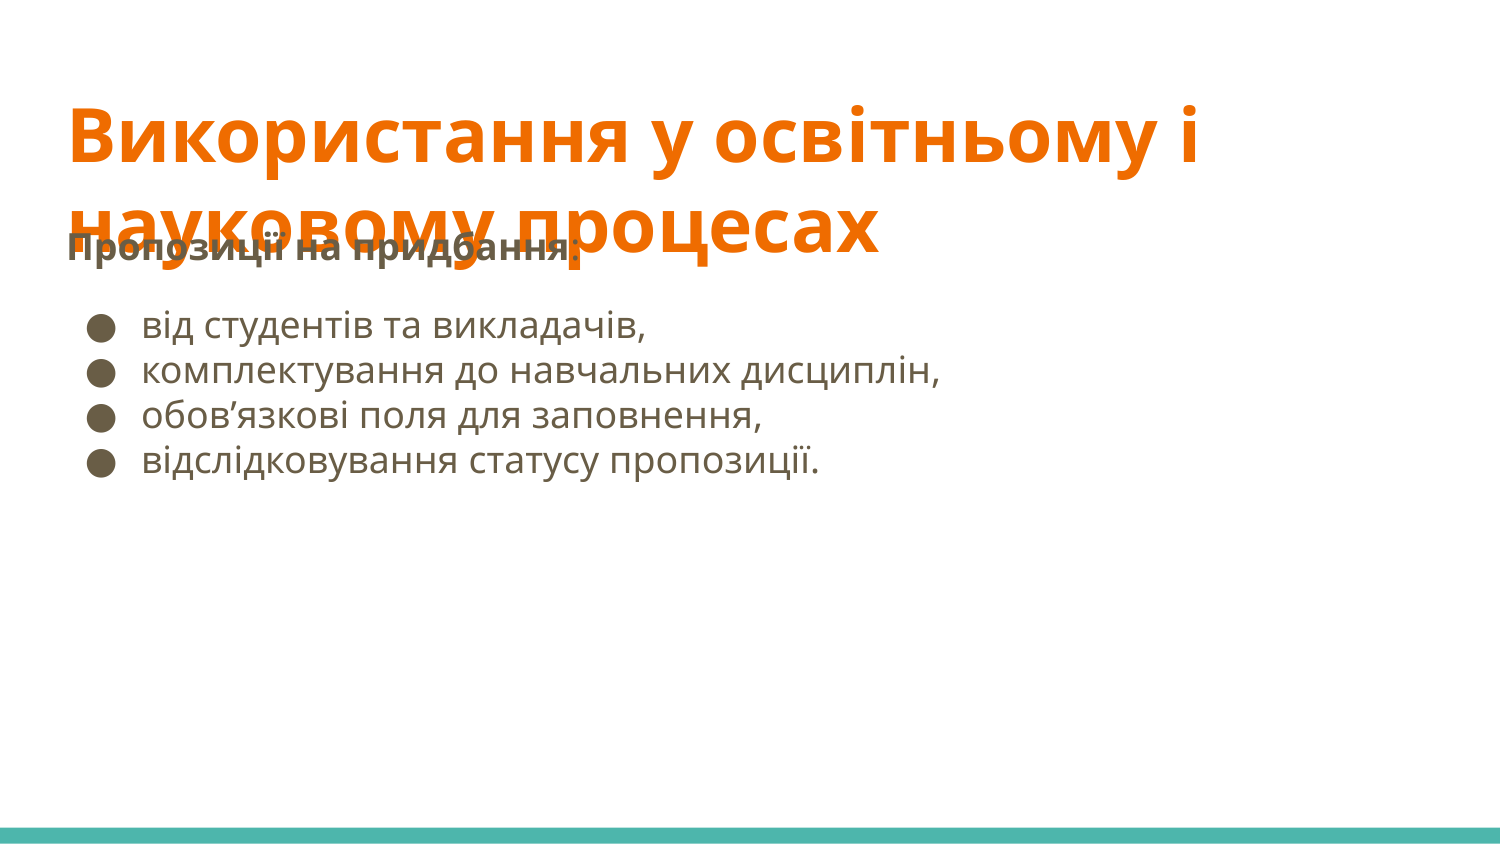

# Використання у освітньому і науковому процесах
Пропозиції на придбання:
від студентів та викладачів,
комплектування до навчальних дисциплін,
обов’язкові поля для заповнення,
відслідковування статусу пропозиції.